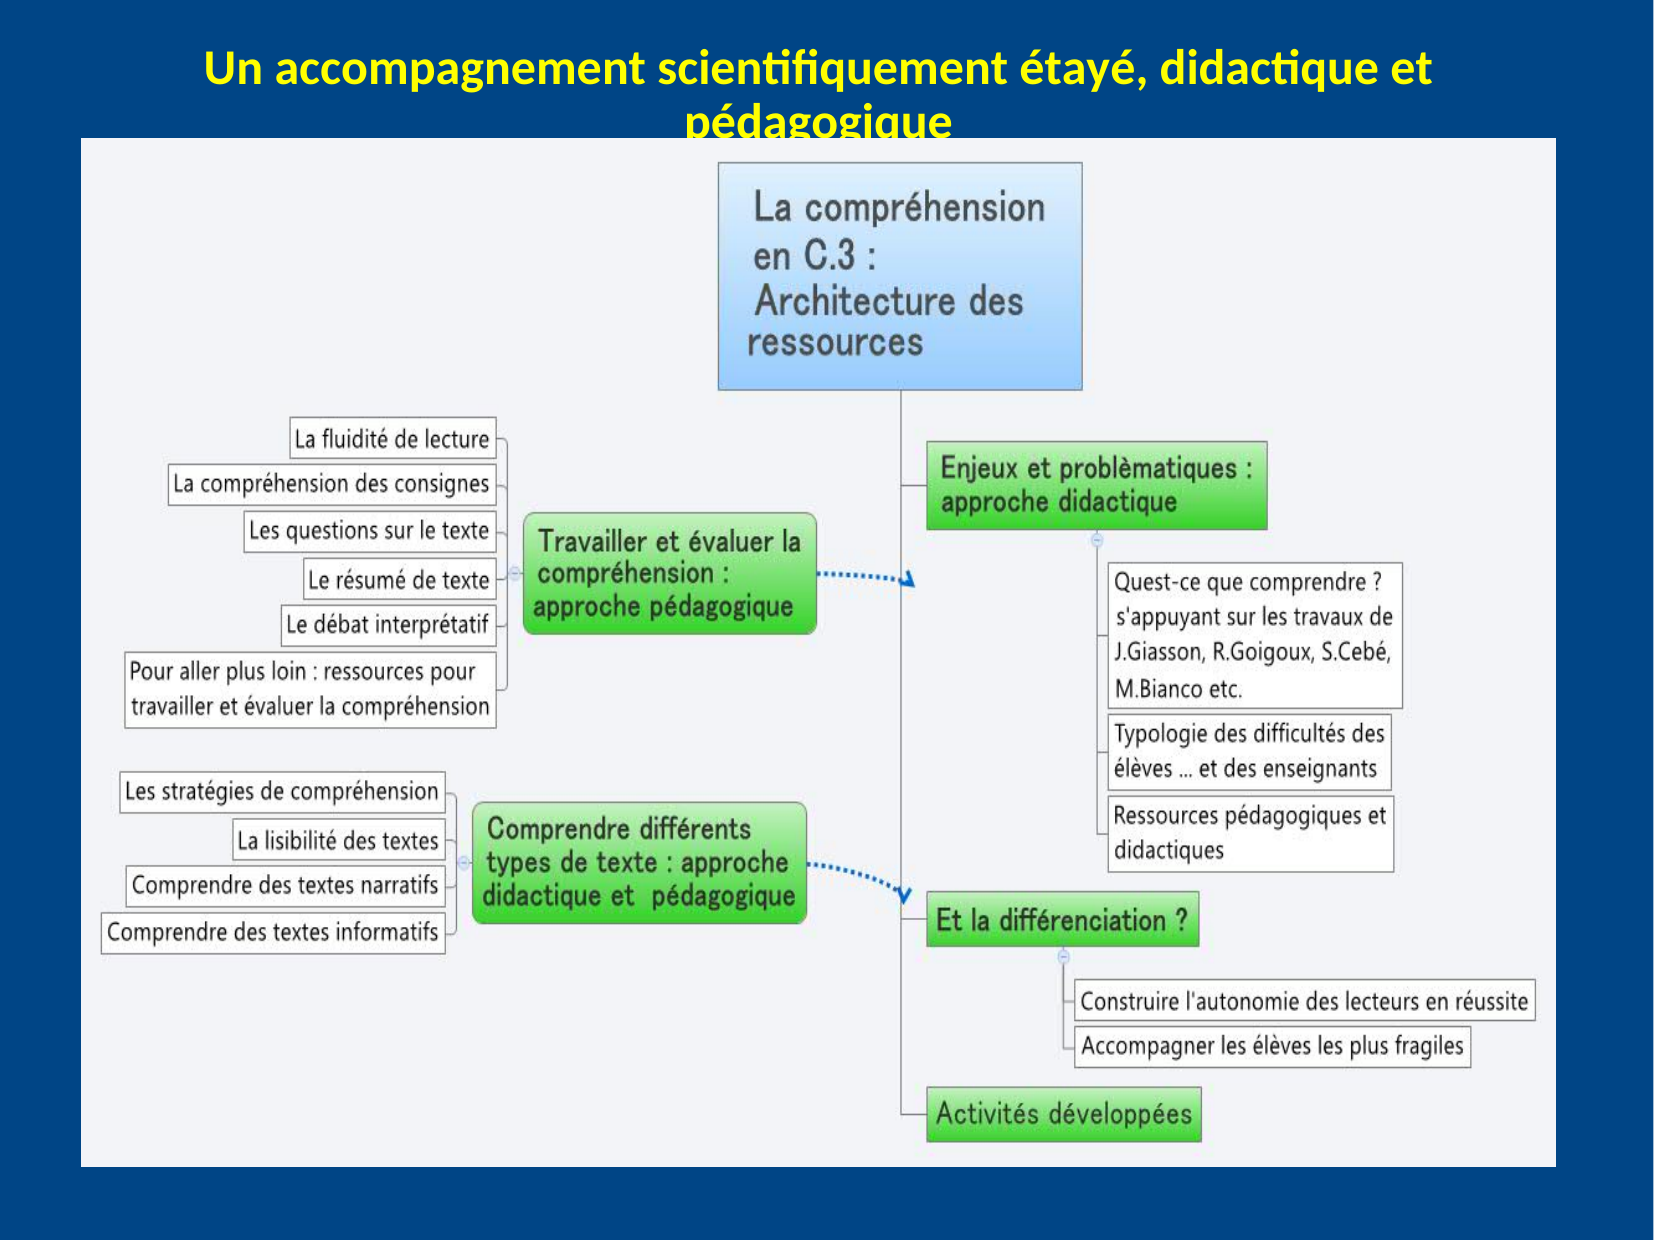

Un accompagnement scientifiquement étayé, didactique et pédagogique